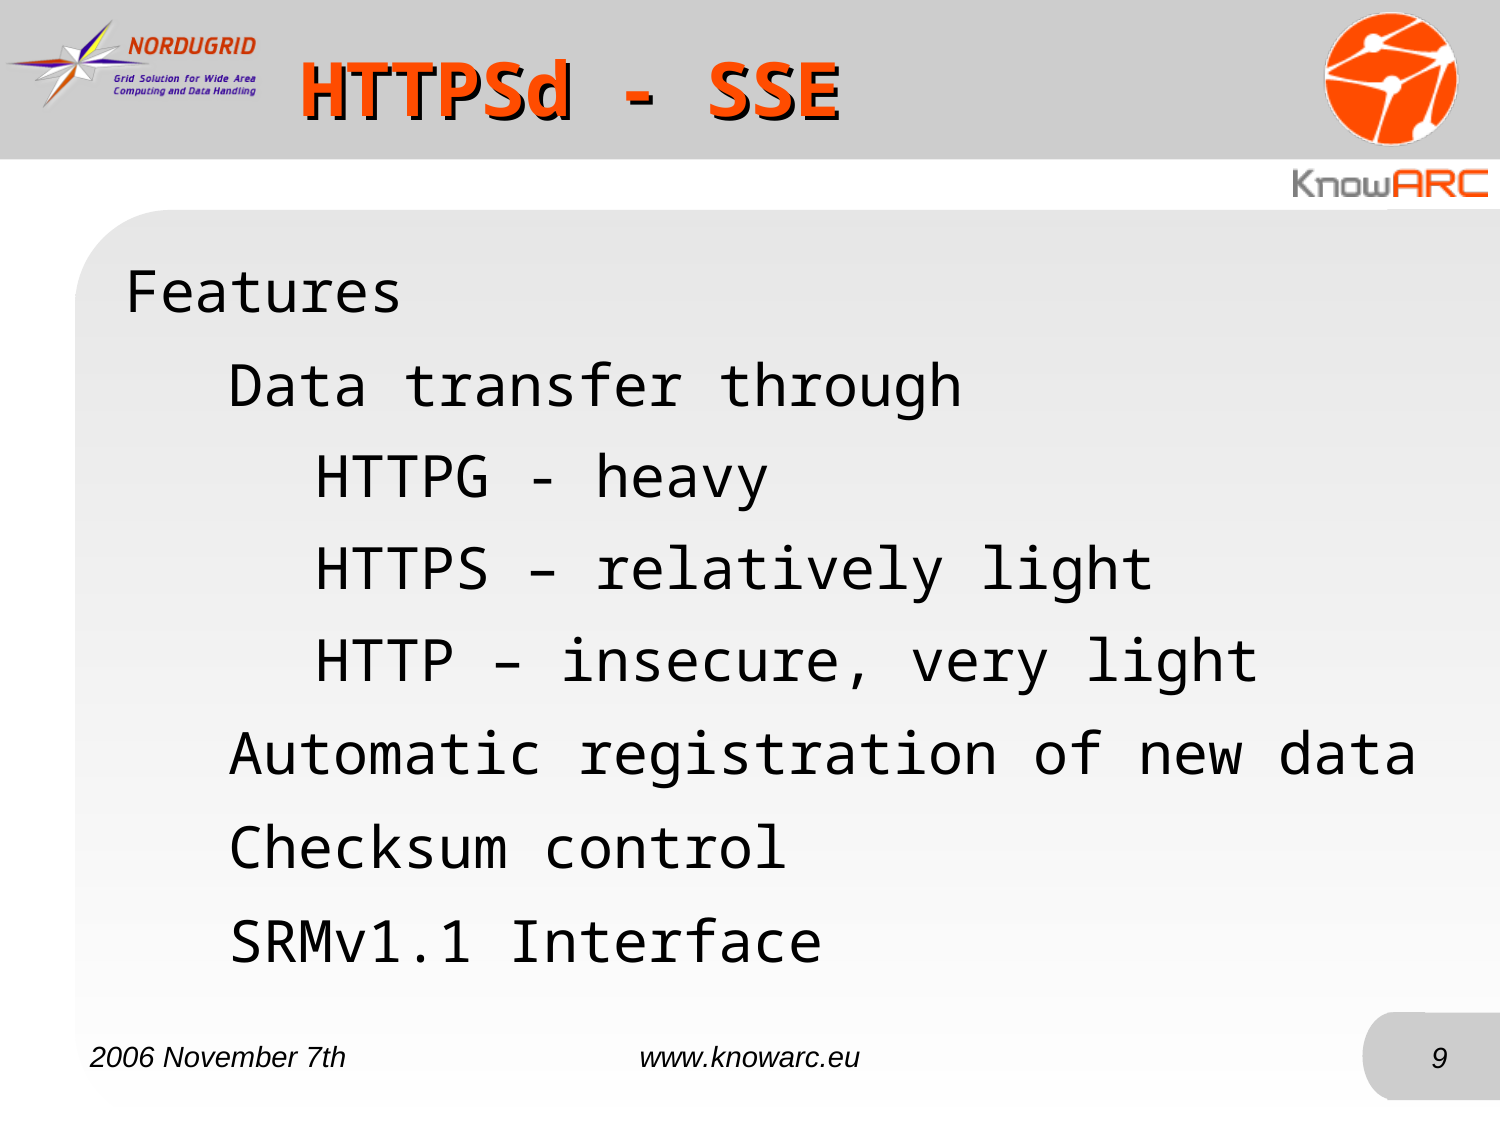

# HTTPSd - SSE
Features
Data transfer through
HTTPG - heavy
HTTPS – relatively light
HTTP – insecure, very light
Automatic registration of new data
Checksum control
SRMv1.1 Interface
www.knowarc.eu
9